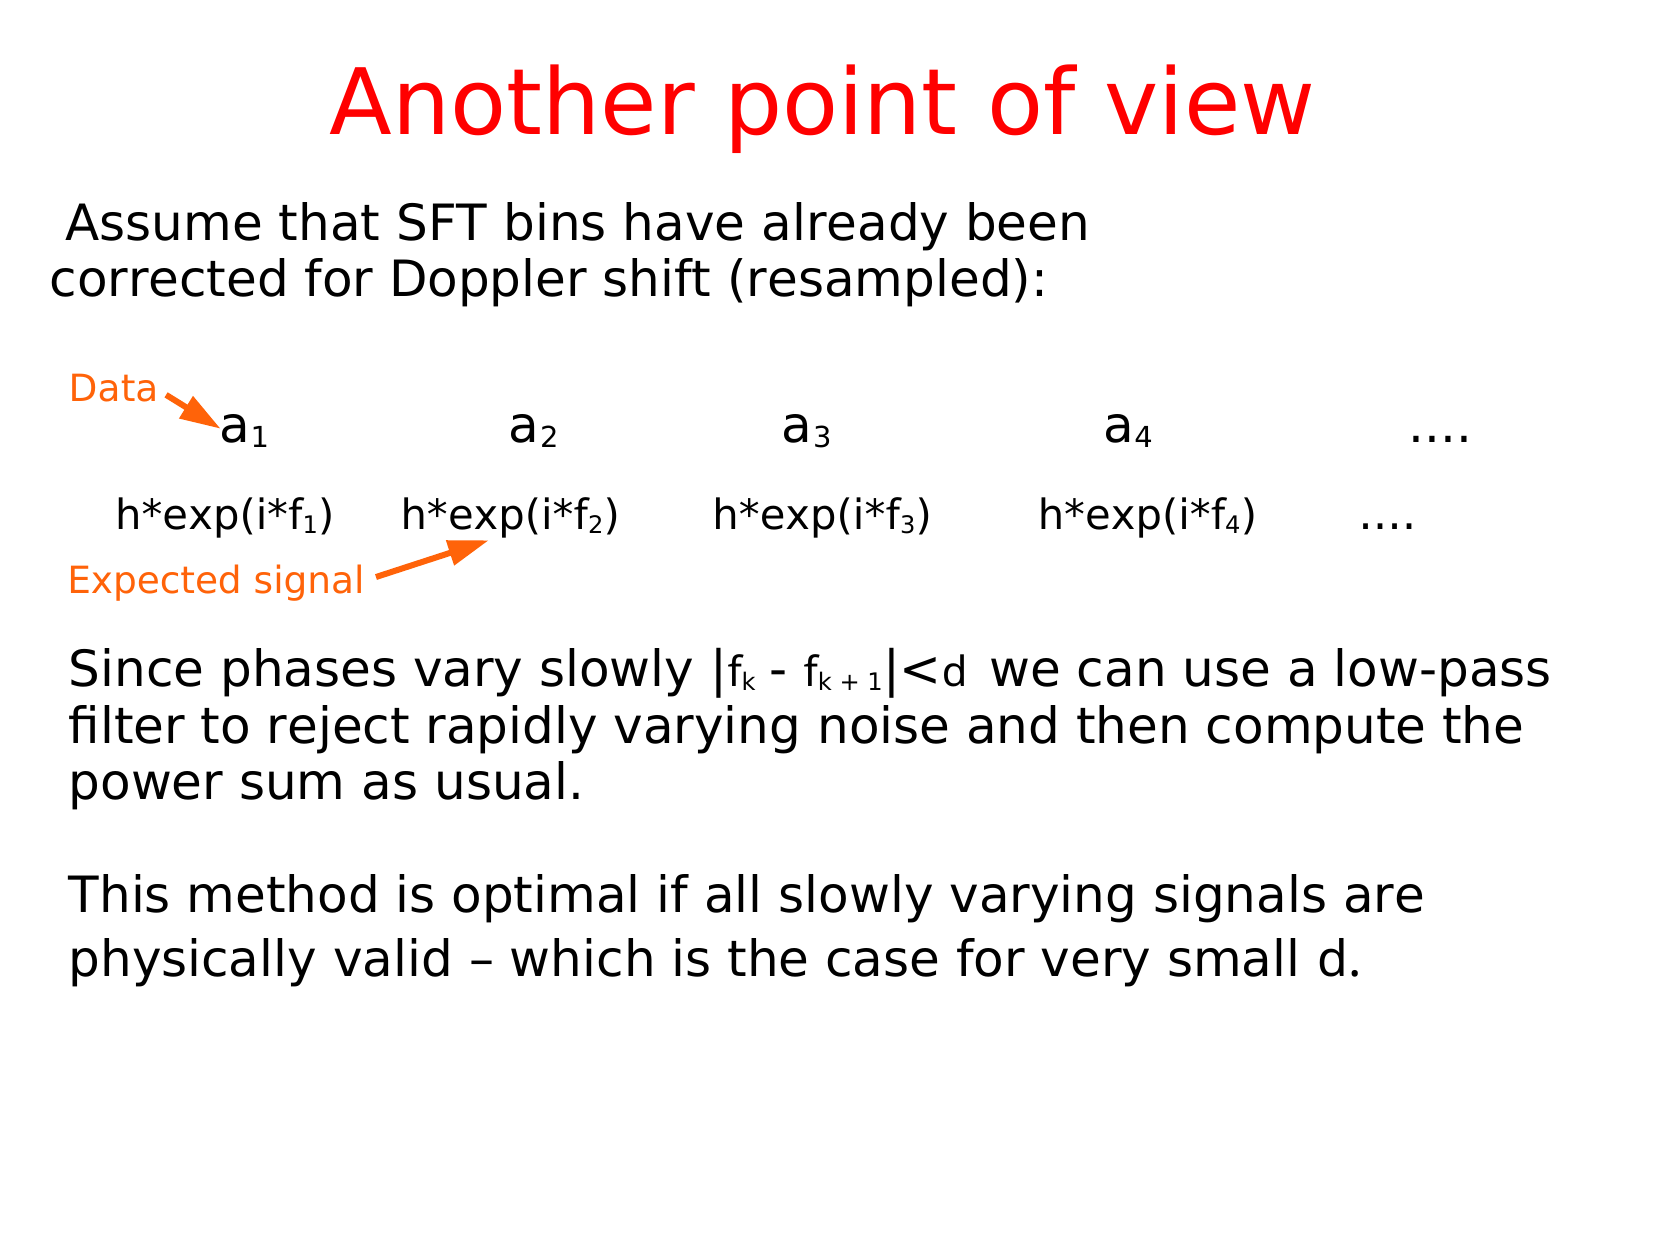

# Another point of view
 Assume that SFT bins have already been corrected for Doppler shift (resampled):
Data
 a1 a2 a3 a4 ....
h*exp(i*f1) h*exp(i*f2) h*exp(i*f3) h*exp(i*f4) ....
Expected signal
Since phases vary slowly |fk - fk + 1|<d we can use a low-pass filter to reject rapidly varying noise and then compute the power sum as usual.
This method is optimal if all slowly varying signals are physically valid – which is the case for very small d.